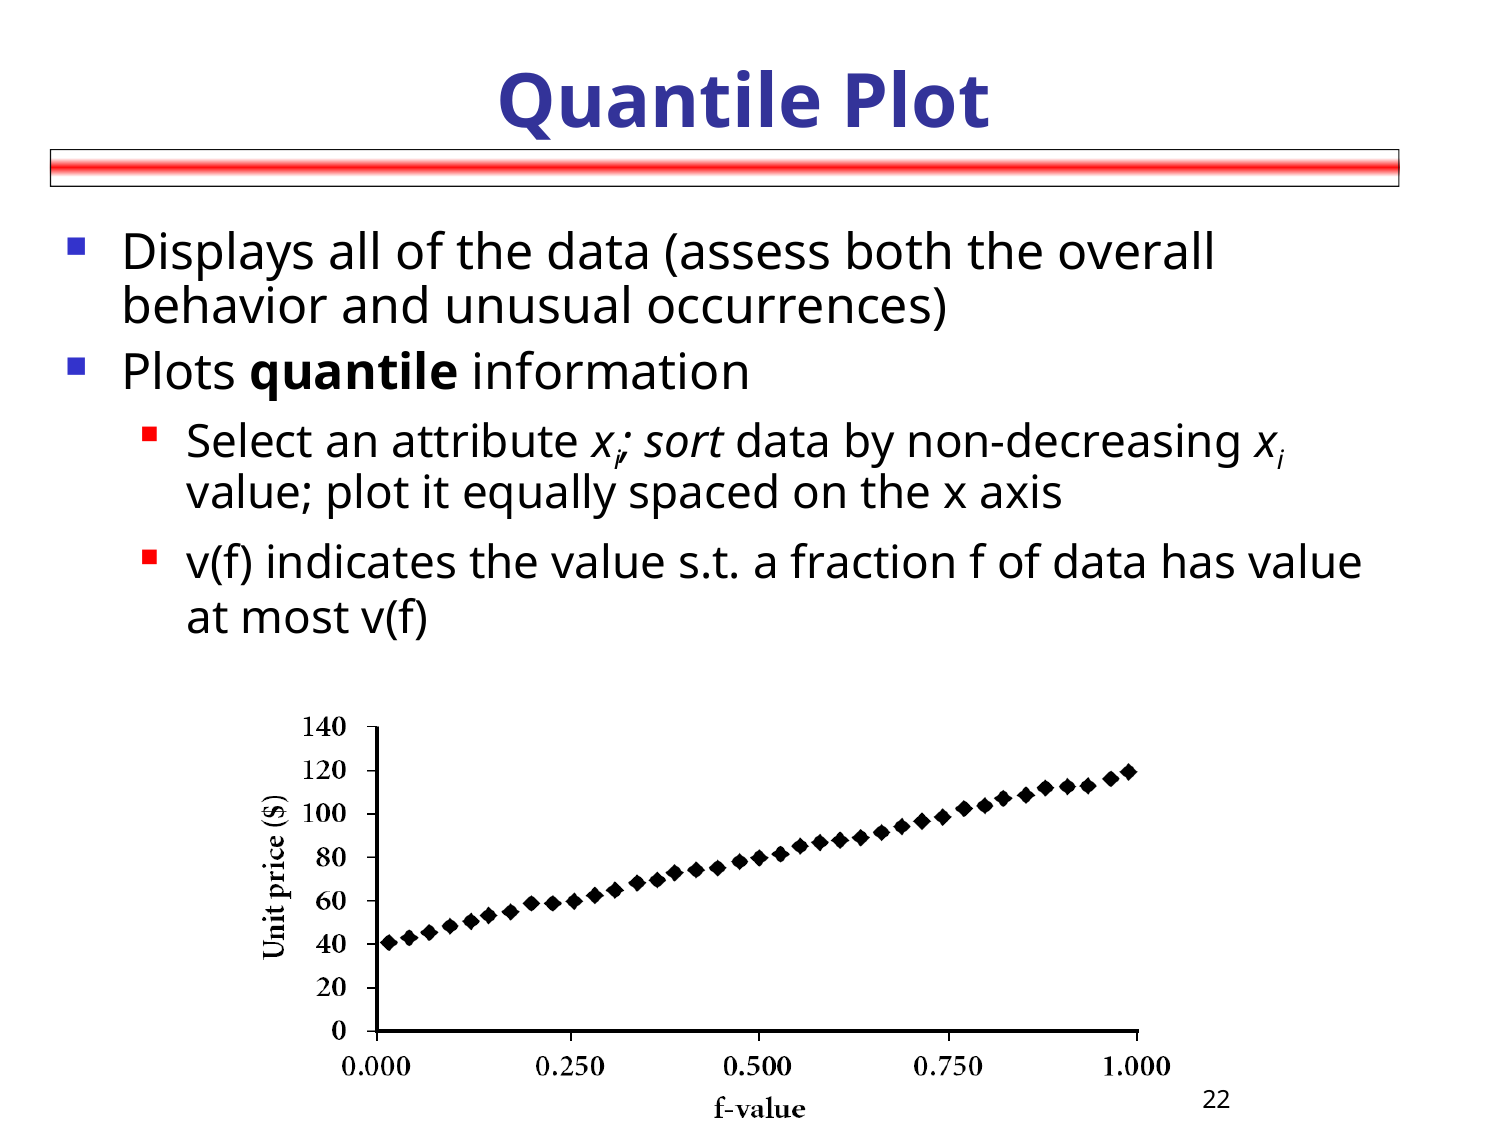

# Quantile Plot
Displays all of the data (assess both the overall behavior and unusual occurrences)
Plots quantile information
Select an attribute xi; sort data by non-decreasing xi value; plot it equally spaced on the x axis
v(f) indicates the value s.t. a fraction f of data has value at most v(f)
Data Mining: Concepts and Techniques